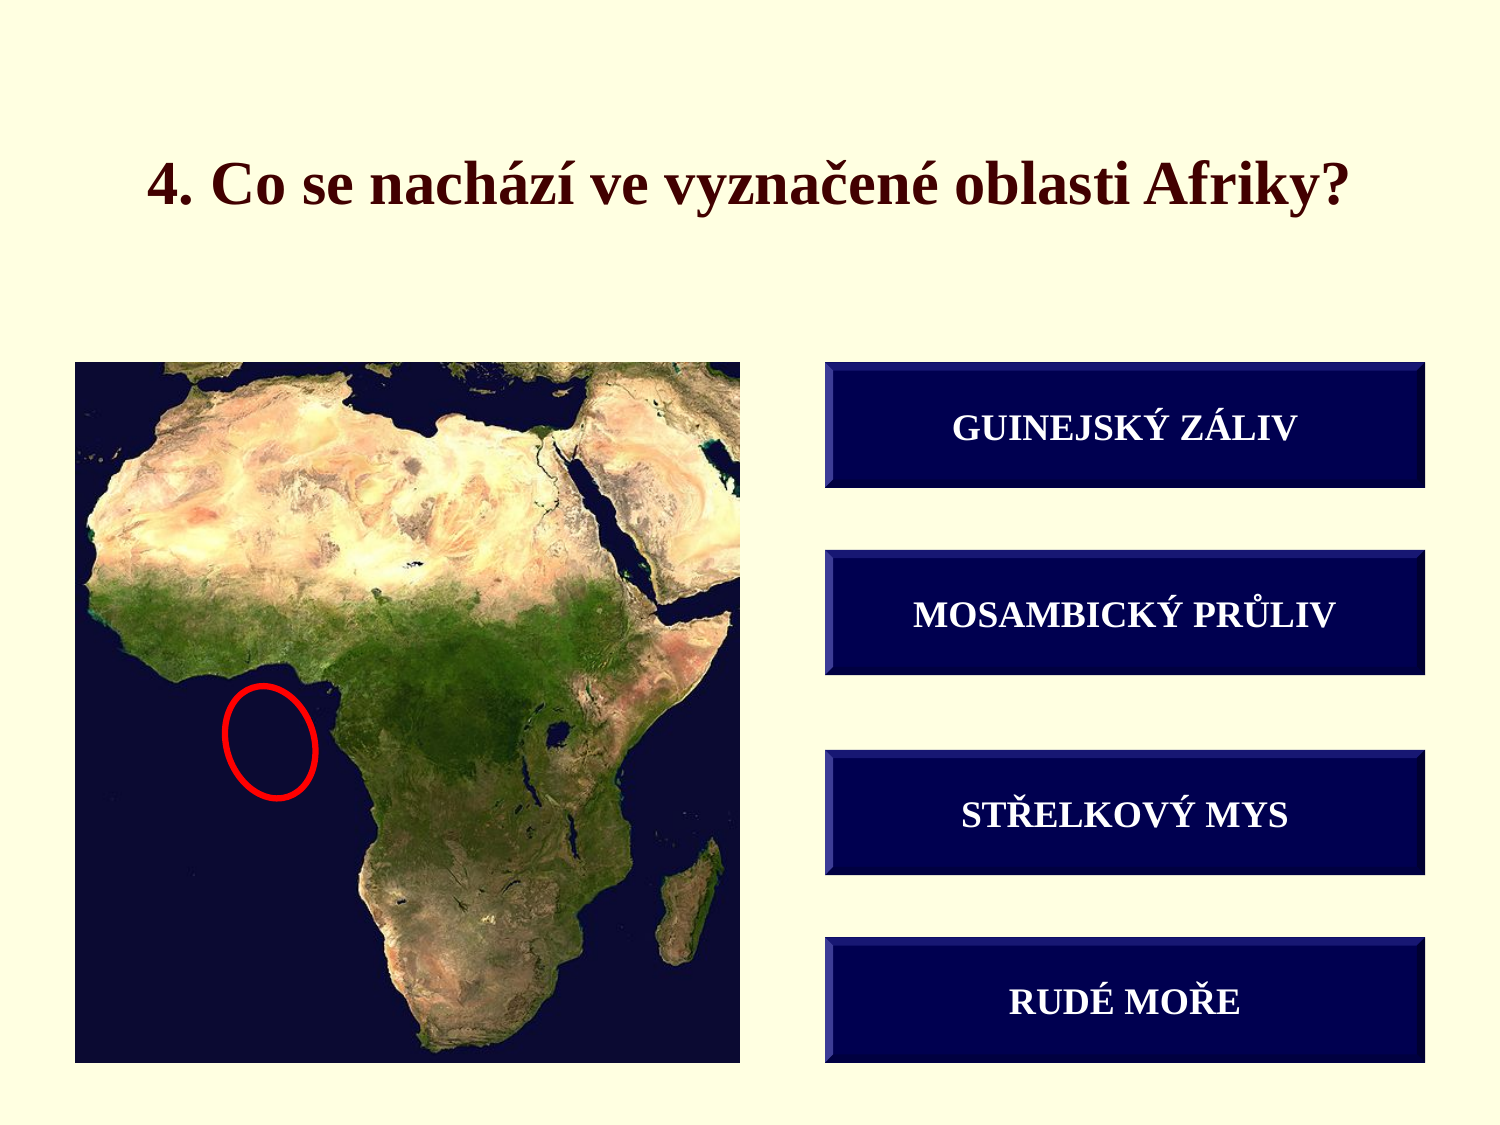

# 4. Co se nachází ve vyznačené oblasti Afriky?
GUINEJSKÝ ZÁLIV
MOSAMBICKÝ PRŮLIV
STŘELKOVÝ MYS
RUDÉ MOŘE